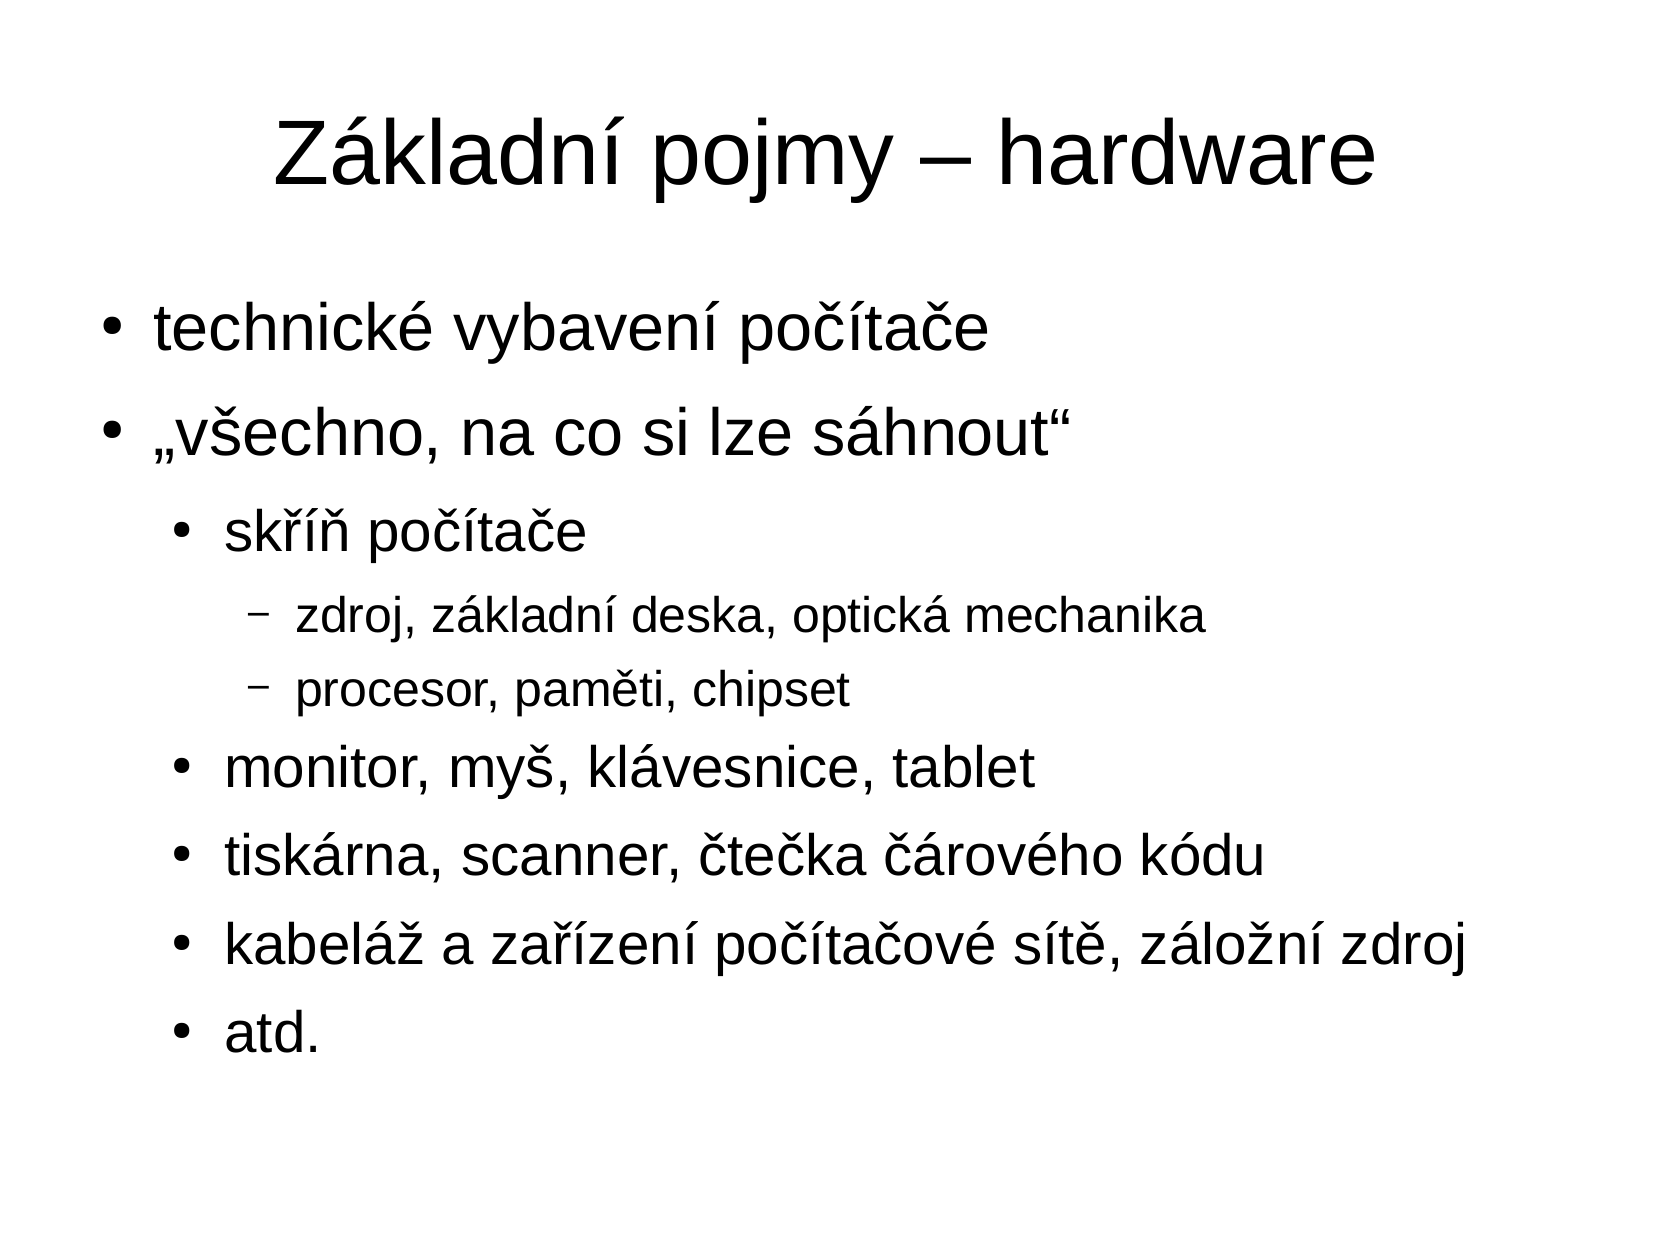

# Základní pojmy – hardware
technické vybavení počítače
„všechno, na co si lze sáhnout“
skříň počítače
zdroj, základní deska, optická mechanika
procesor, paměti, chipset
monitor, myš, klávesnice, tablet
tiskárna, scanner, čtečka čárového kódu
kabeláž a zařízení počítačové sítě, záložní zdroj
atd.